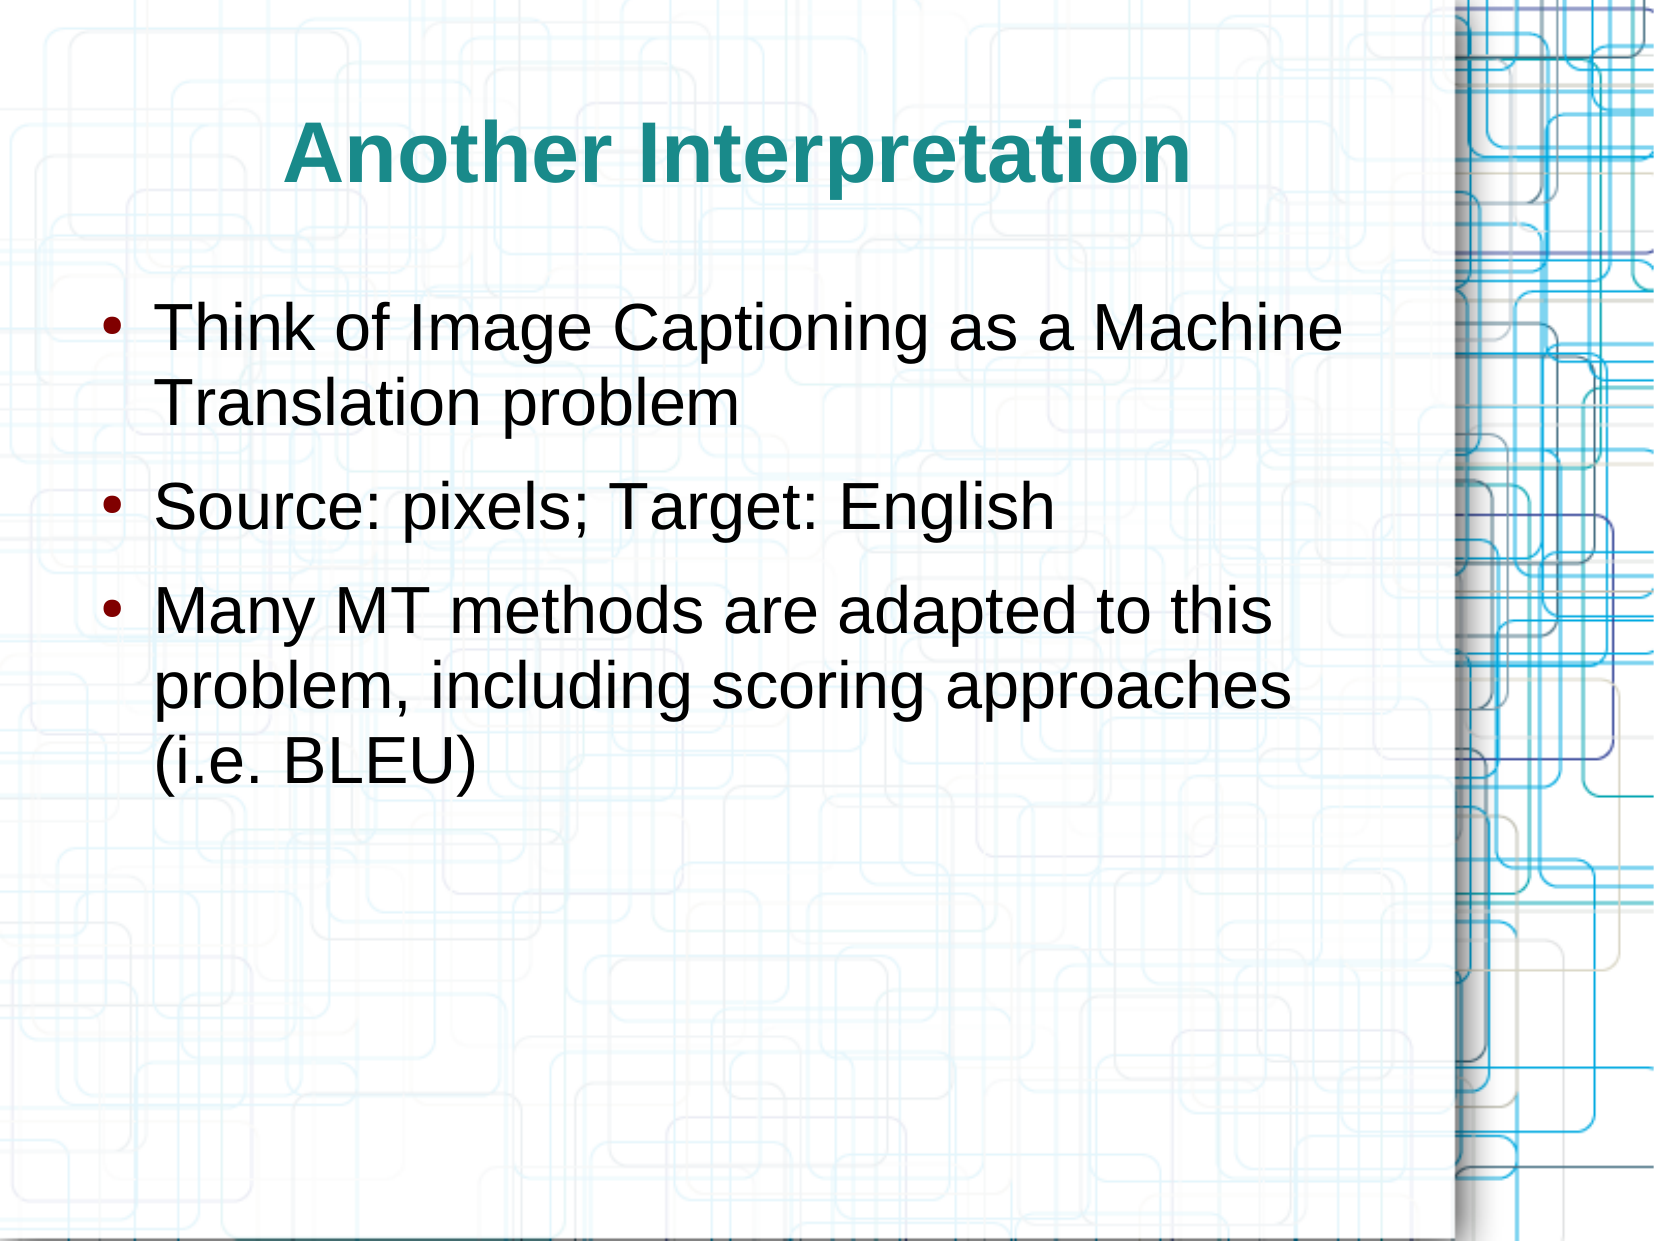

# Another Interpretation
Think of Image Captioning as a Machine Translation problem
Source: pixels; Target: English
Many MT methods are adapted to this problem, including scoring approaches (i.e. BLEU)